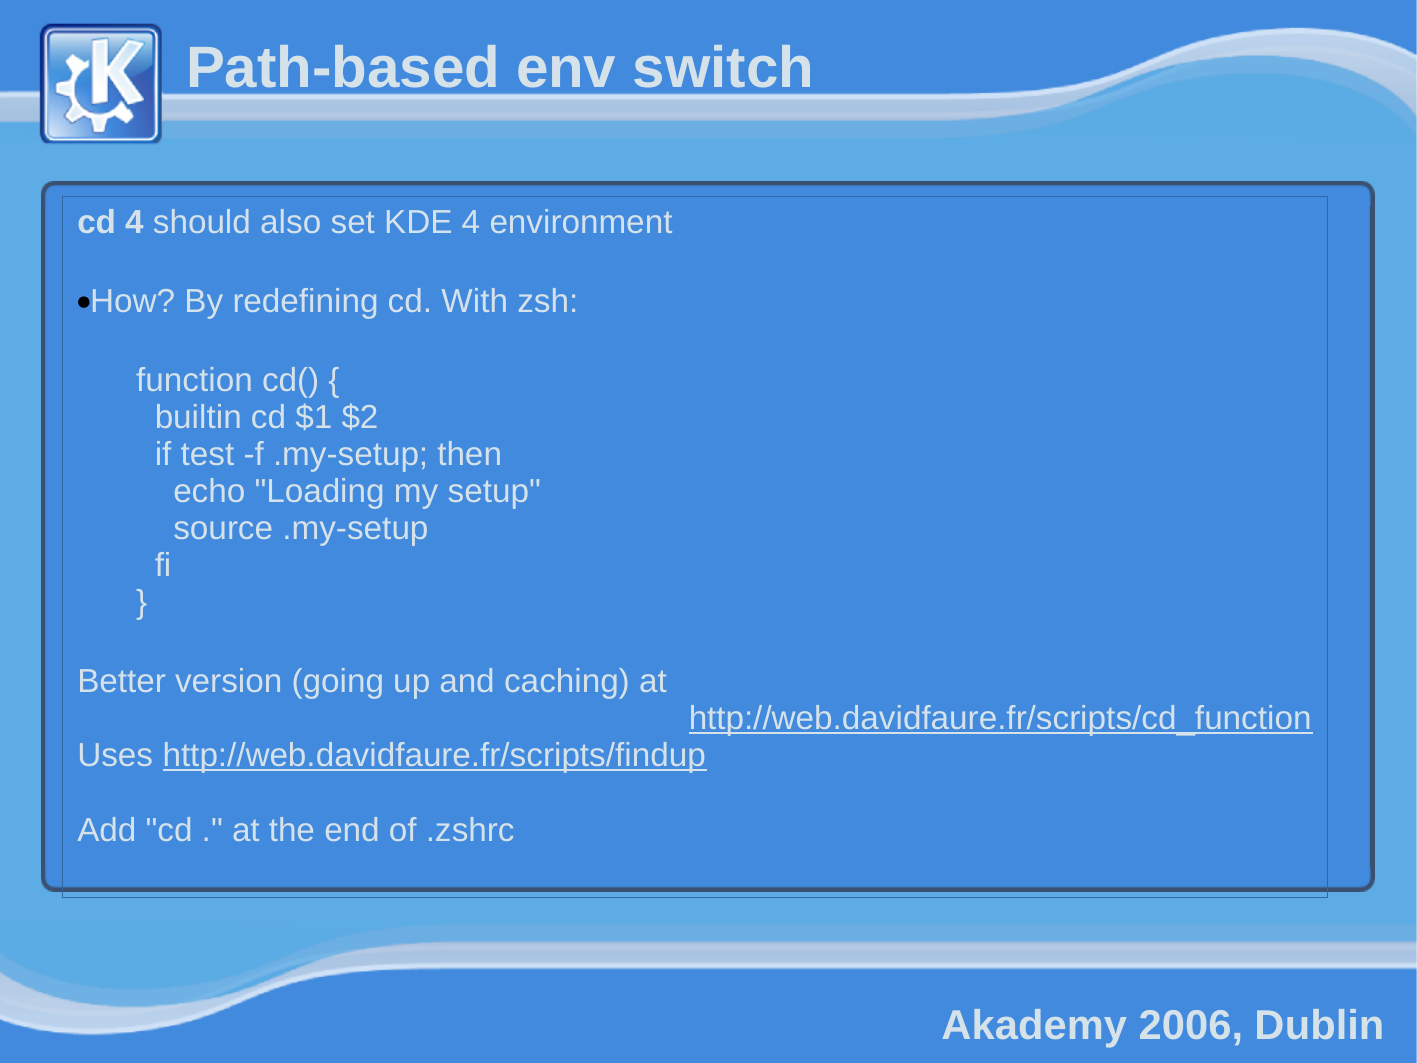

Path-based env switch
cd 4 should also set KDE 4 environment
How? By redefining cd. With zsh:
function cd() {
 builtin cd $1 $2
 if test -f .my-setup; then
 echo "Loading my setup"
 source .my-setup
 fi
}
Better version (going up and caching) at
http://web.davidfaure.fr/scripts/cd_function
Uses http://web.davidfaure.fr/scripts/findup
Add "cd ." at the end of .zshrc